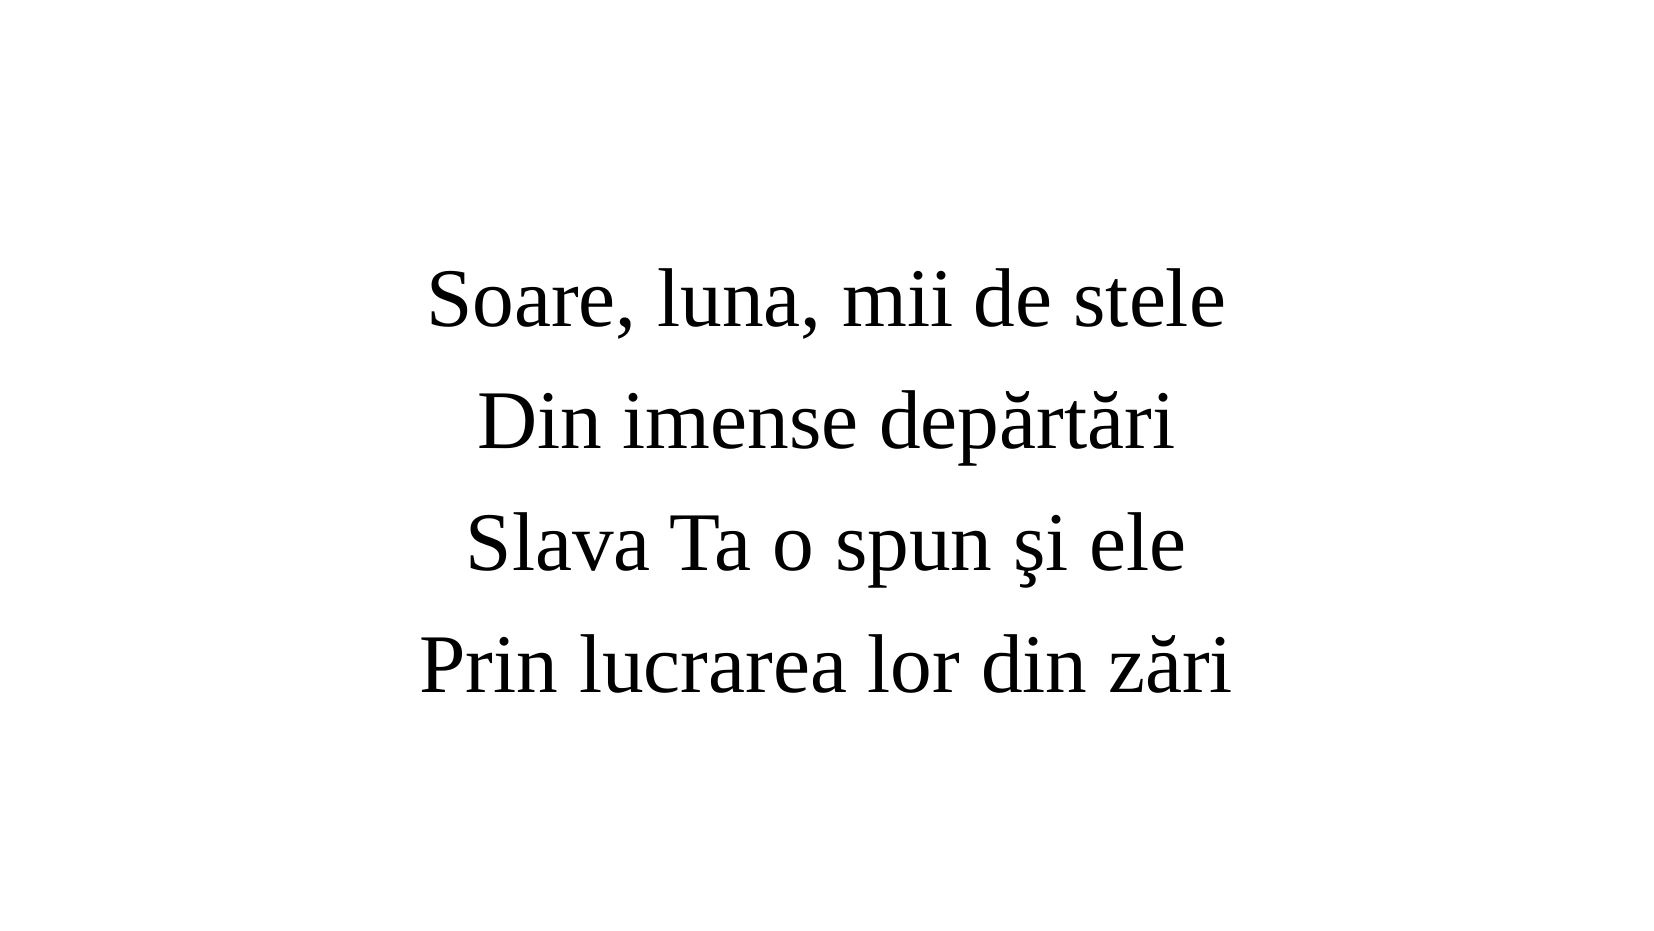

# Soare, luna, mii de stele
Din imense depărtări
Slava Ta o spun şi ele
Prin lucrarea lor din zări